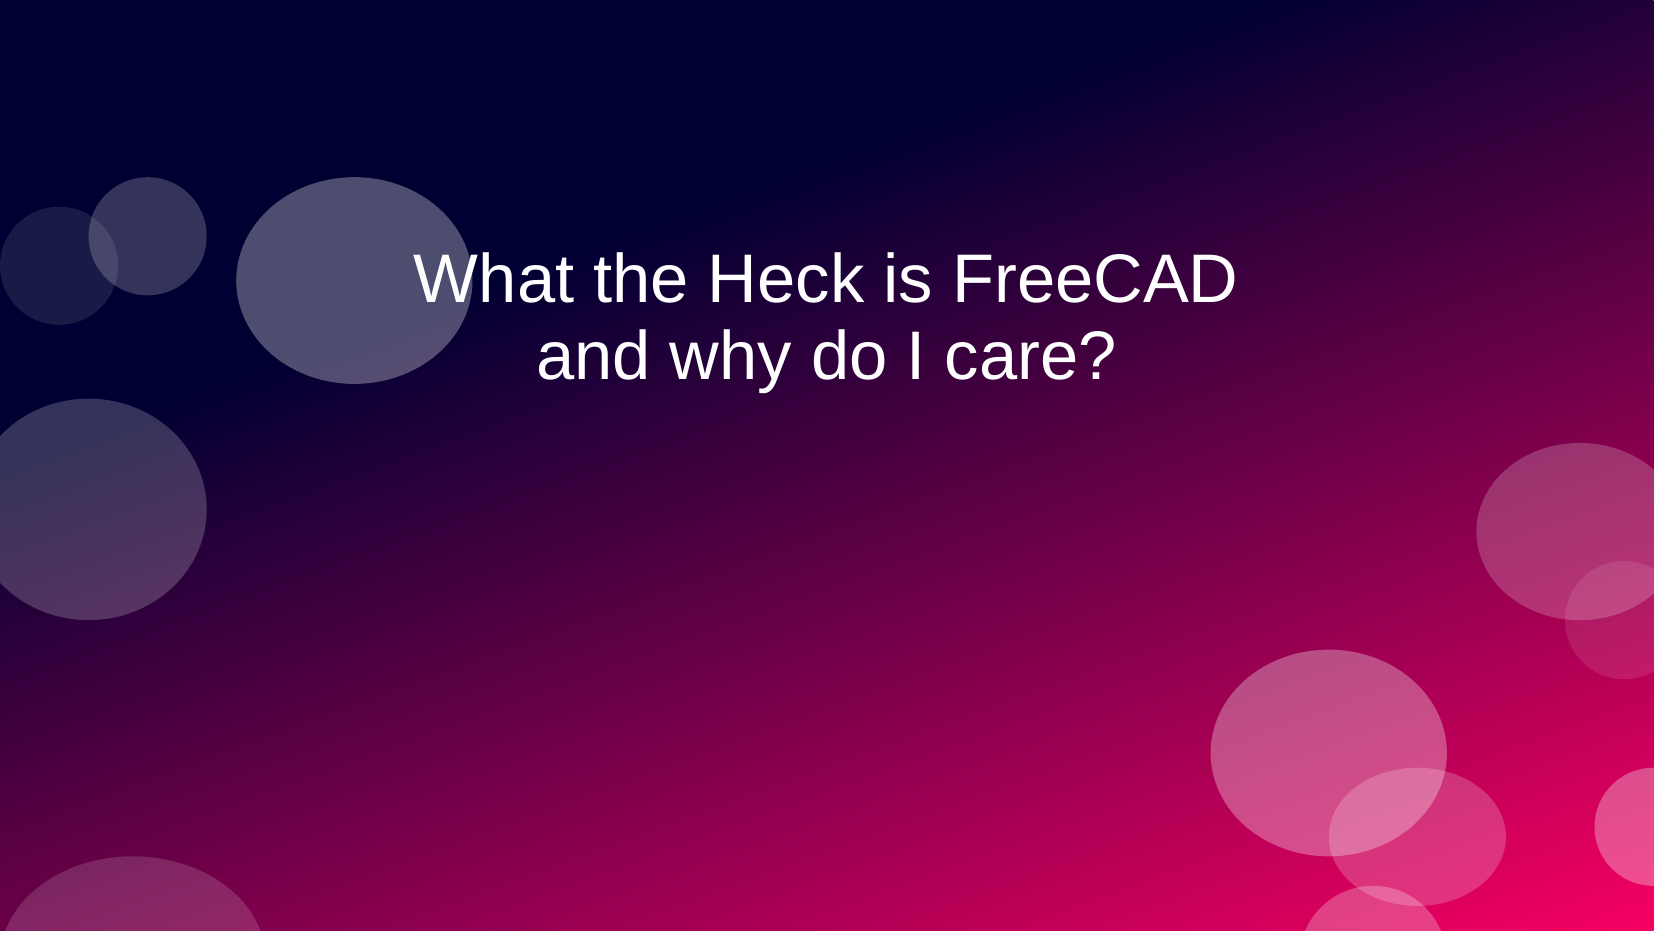

# What the Heck is FreeCAD and why do I care?